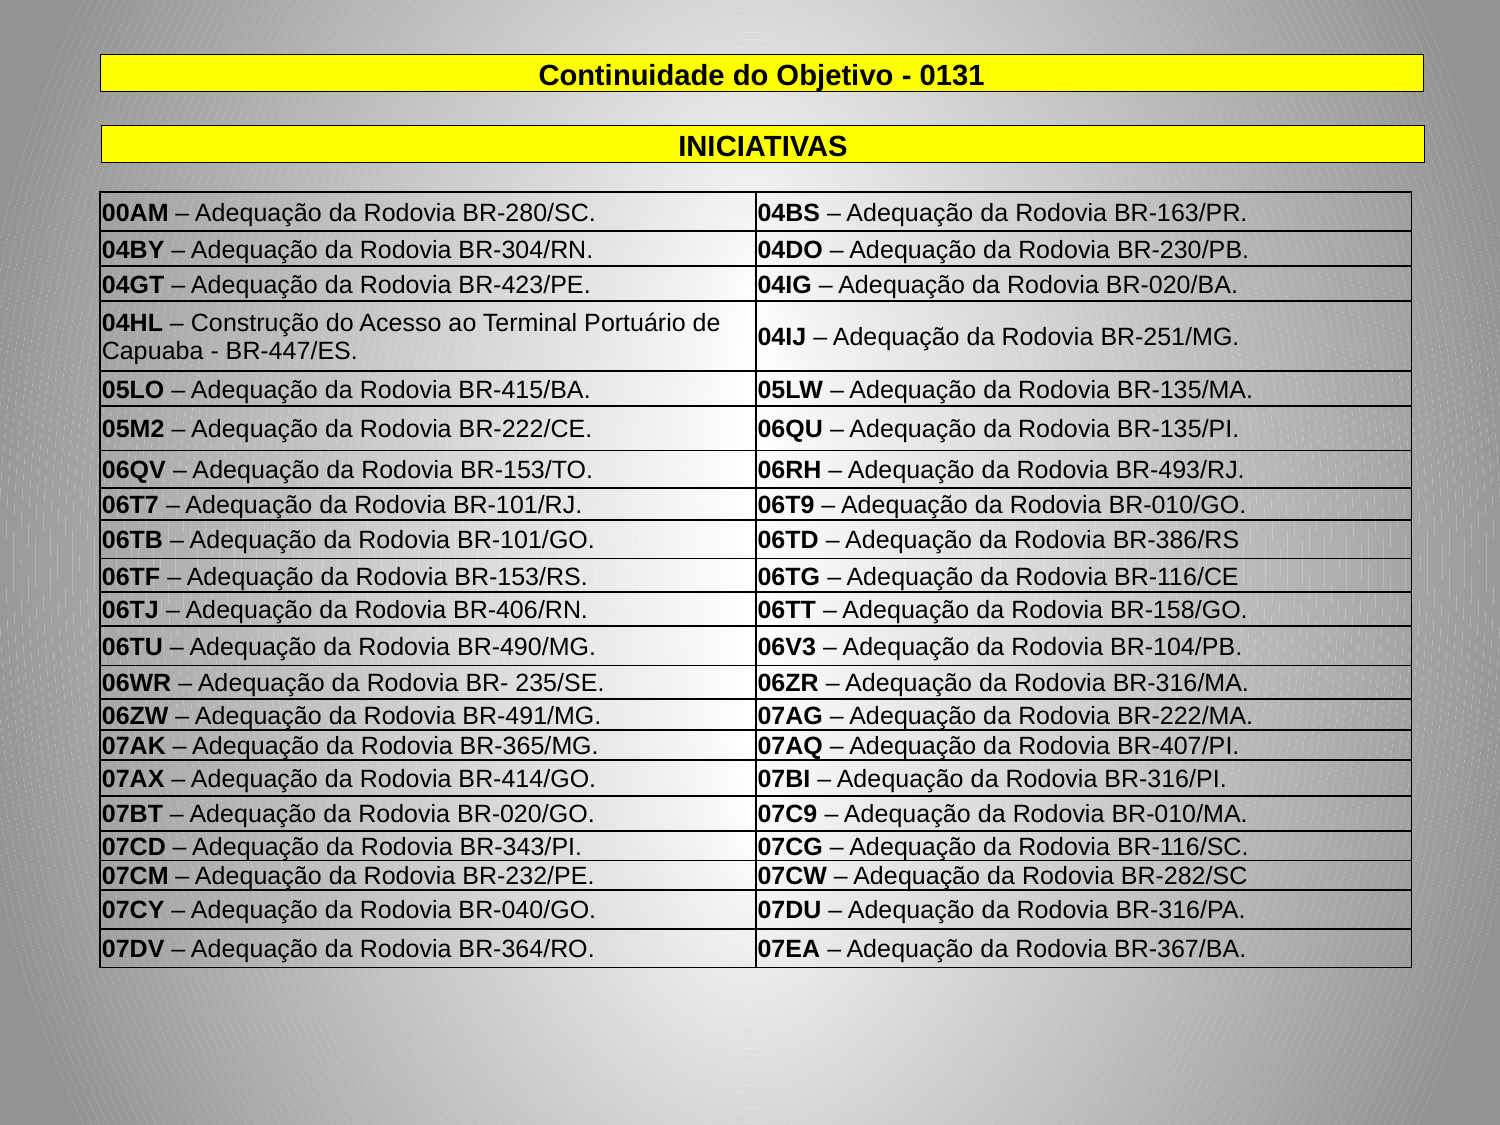

| Continuidade do Objetivo - 0131 |
| --- |
| INICIATIVAS |
| --- |
| 00AM – Adequação da Rodovia BR-280/SC. | 04BS – Adequação da Rodovia BR-163/PR. |
| --- | --- |
| 04BY – Adequação da Rodovia BR-304/RN. | 04DO – Adequação da Rodovia BR-230/PB. |
| 04GT – Adequação da Rodovia BR-423/PE. | 04IG – Adequação da Rodovia BR-020/BA. |
| 04HL – Construção do Acesso ao Terminal Portuário de Capuaba - BR-447/ES. | 04IJ – Adequação da Rodovia BR-251/MG. |
| 05LO – Adequação da Rodovia BR-415/BA. | 05LW – Adequação da Rodovia BR-135/MA. |
| 05M2 – Adequação da Rodovia BR-222/CE. | 06QU – Adequação da Rodovia BR-135/PI. |
| 06QV – Adequação da Rodovia BR-153/TO. | 06RH – Adequação da Rodovia BR-493/RJ. |
| 06T7 – Adequação da Rodovia BR-101/RJ. | 06T9 – Adequação da Rodovia BR-010/GO. |
| 06TB – Adequação da Rodovia BR-101/GO. | 06TD – Adequação da Rodovia BR-386/RS |
| 06TF – Adequação da Rodovia BR-153/RS. | 06TG – Adequação da Rodovia BR-116/CE |
| 06TJ – Adequação da Rodovia BR-406/RN. | 06TT – Adequação da Rodovia BR-158/GO. |
| 06TU – Adequação da Rodovia BR-490/MG. | 06V3 – Adequação da Rodovia BR-104/PB. |
| 06WR – Adequação da Rodovia BR- 235/SE. | 06ZR – Adequação da Rodovia BR-316/MA. |
| 06ZW – Adequação da Rodovia BR-491/MG. | 07AG – Adequação da Rodovia BR-222/MA. |
| 07AK – Adequação da Rodovia BR-365/MG. | 07AQ – Adequação da Rodovia BR-407/PI. |
| 07AX – Adequação da Rodovia BR-414/GO. | 07BI – Adequação da Rodovia BR-316/PI. |
| 07BT – Adequação da Rodovia BR-020/GO. | 07C9 – Adequação da Rodovia BR-010/MA. |
| 07CD – Adequação da Rodovia BR-343/PI. | 07CG – Adequação da Rodovia BR-116/SC. |
| 07CM – Adequação da Rodovia BR-232/PE. | 07CW – Adequação da Rodovia BR-282/SC |
| 07CY – Adequação da Rodovia BR-040/GO. | 07DU – Adequação da Rodovia BR-316/PA. |
| 07DV – Adequação da Rodovia BR-364/RO. | 07EA – Adequação da Rodovia BR-367/BA. |